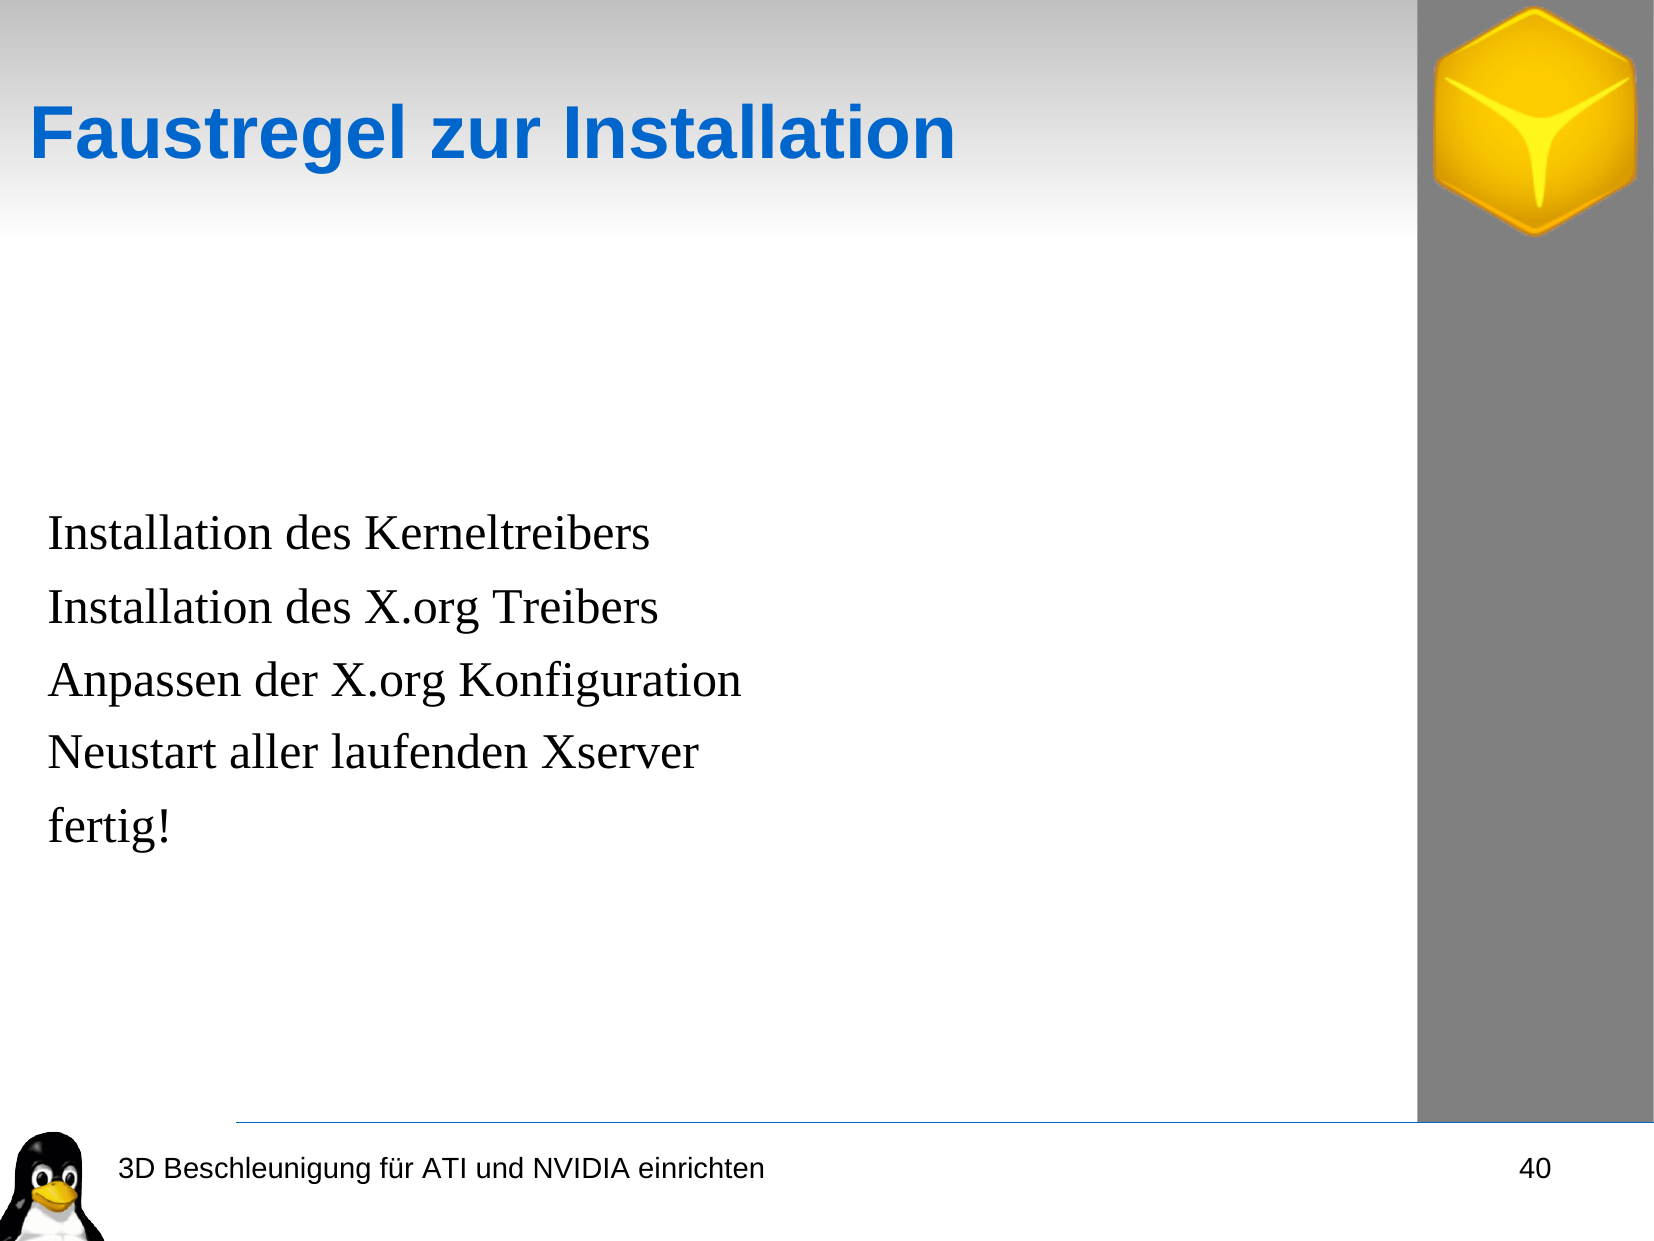

# Faustregel zur Installation
Installation des Kerneltreibers
Installation des X.org Treibers
Anpassen der X.org Konfiguration
Neustart aller laufenden Xserver
fertig!
3D Beschleunigung für ATI und NVIDIA einrichten
40